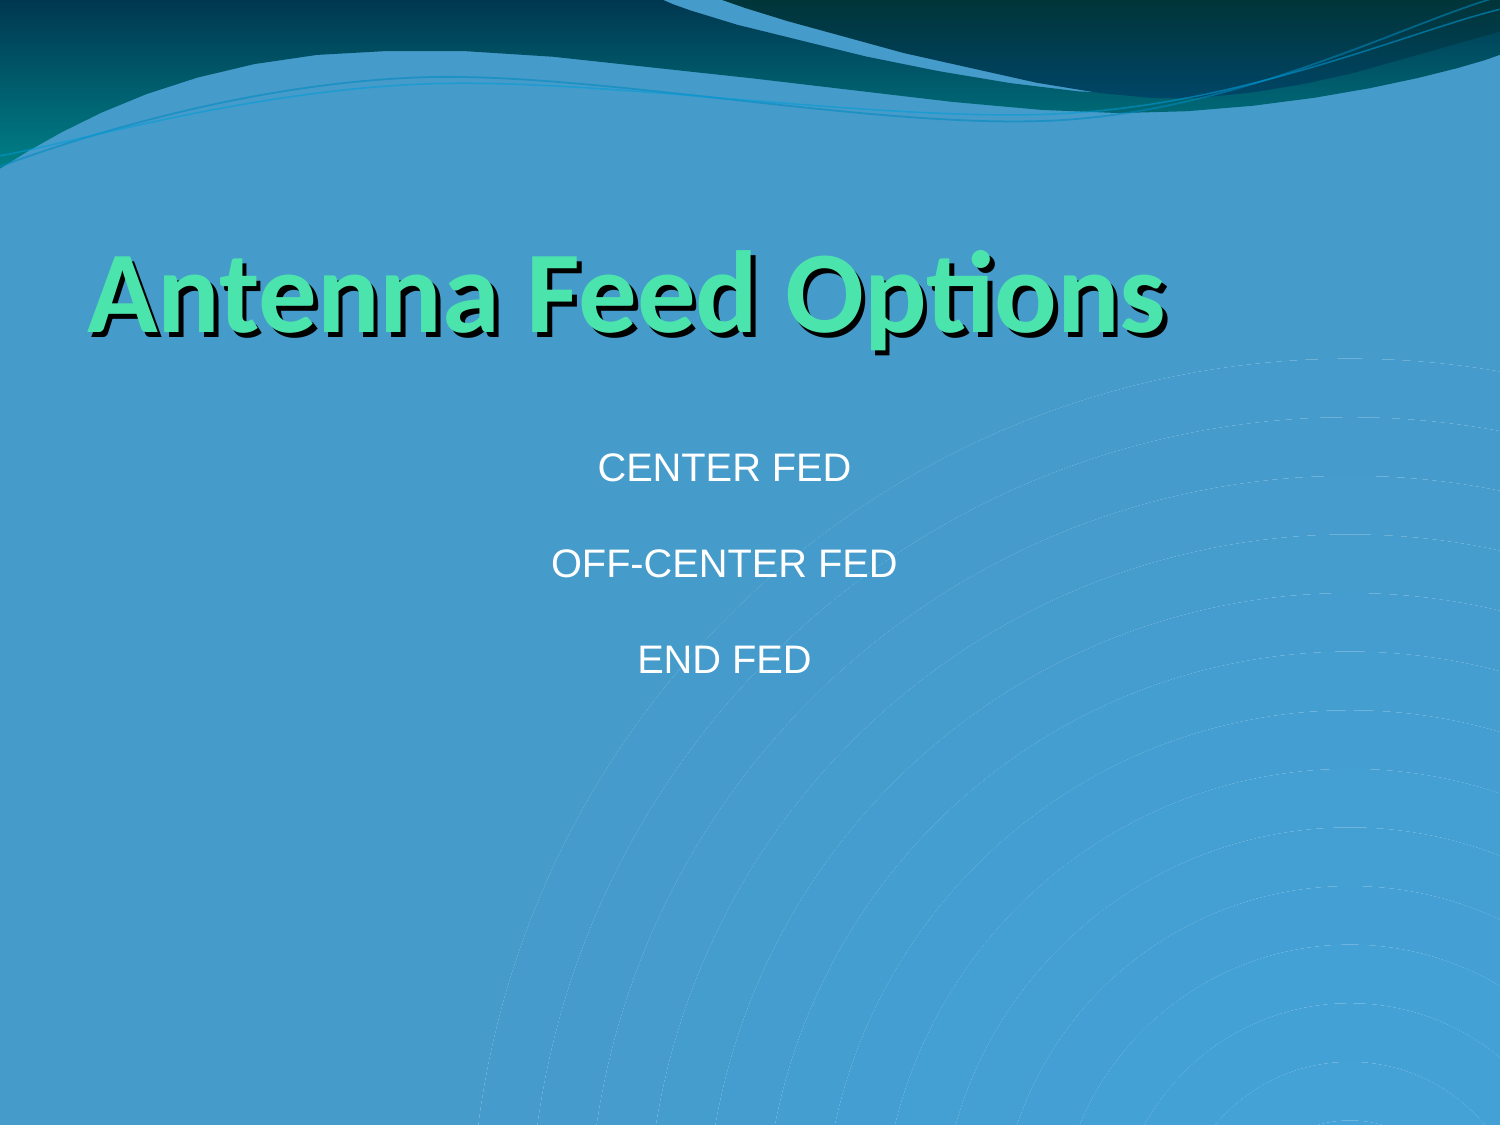

# Antenna Feed Options
CENTER FED
OFF-CENTER FED
END FED